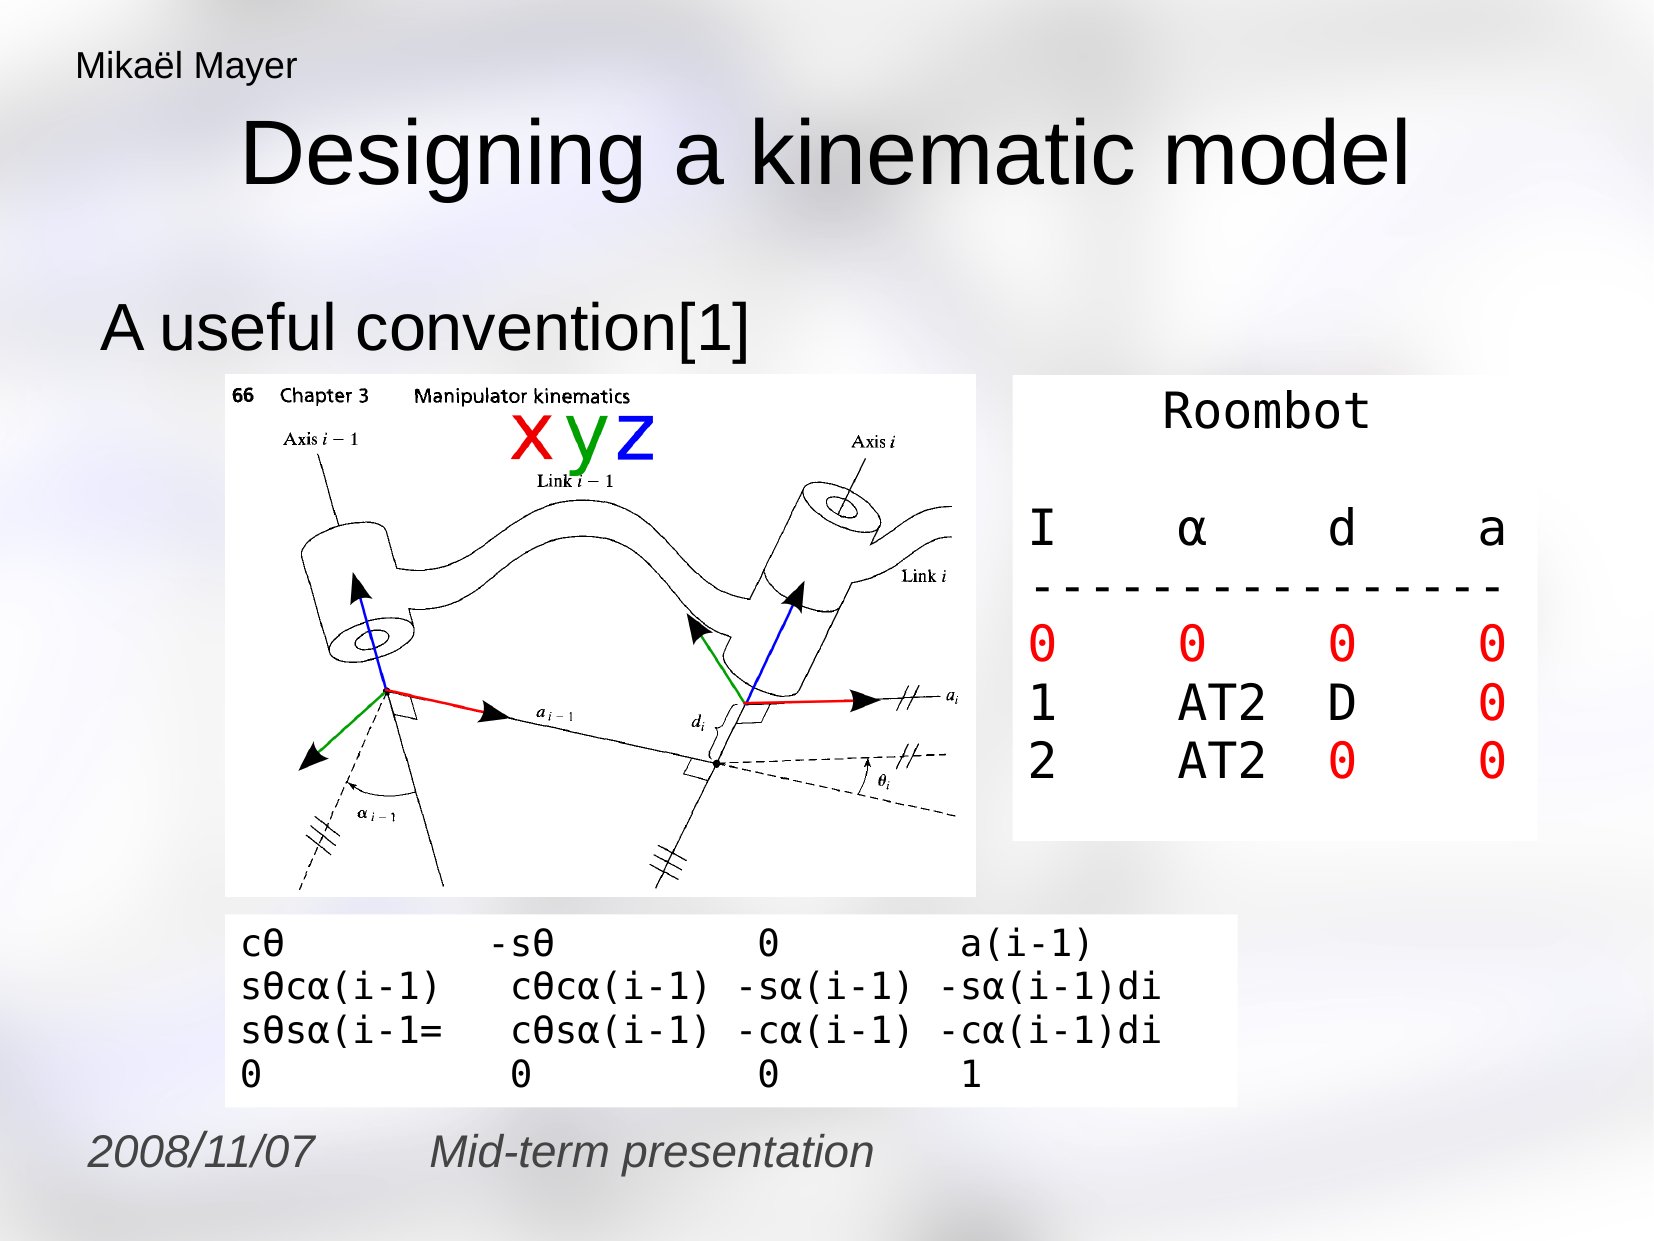

Mikaël Mayer
# Designing a kinematic model
A useful convention[1]
Roombot
I α d a
----------------
0 0 0 0
1 AT2 D 0
2 AT2 0 0
cϴ -sϴ 0 a(i-1)
sϴcα(i-1) cϴcα(i-1) -sα(i-1) -sα(i-1)di
sϴsα(i-1= cϴsα(i-1) -cα(i-1) -cα(i-1)di
0 0 0 1
2008/11/07         Mid-term presentation